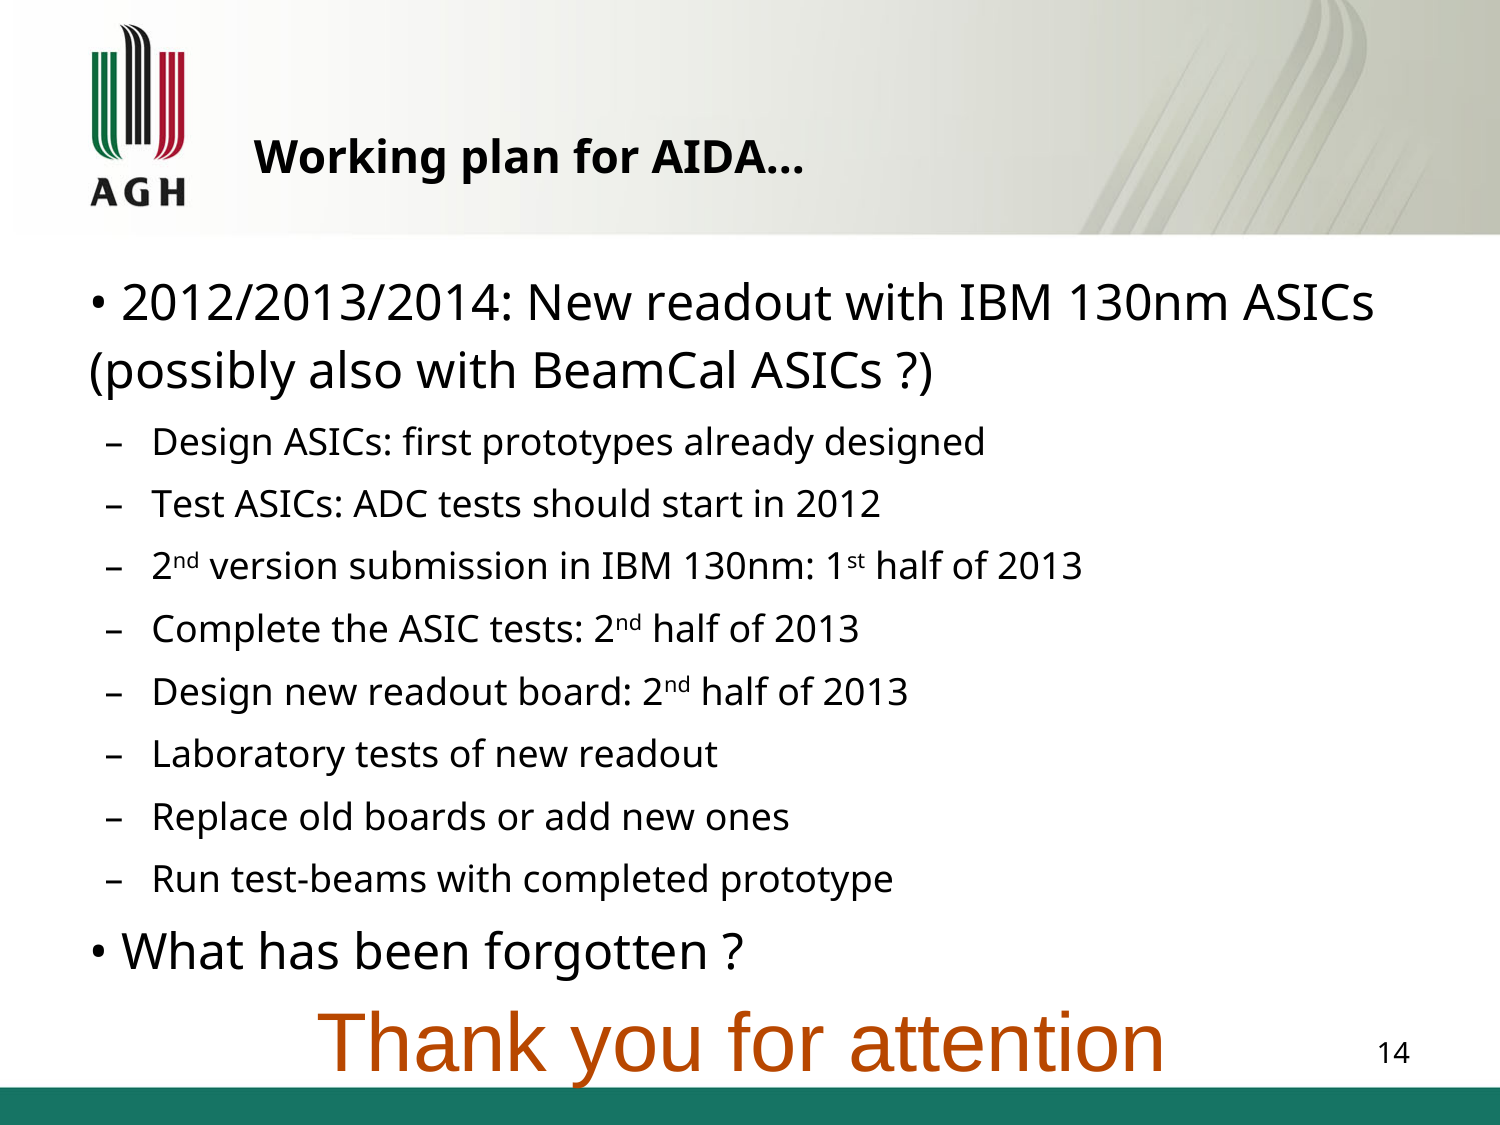

# Working plan for AIDA...
 2012/2013/2014: New readout with IBM 130nm ASICs (possibly also with BeamCal ASICs ?)
Design ASICs: first prototypes already designed
Test ASICs: ADC tests should start in 2012
2nd version submission in IBM 130nm: 1st half of 2013
Complete the ASIC tests: 2nd half of 2013
Design new readout board: 2nd half of 2013
Laboratory tests of new readout
Replace old boards or add new ones
Run test-beams with completed prototype
 What has been forgotten ?
Thank you for attention
14